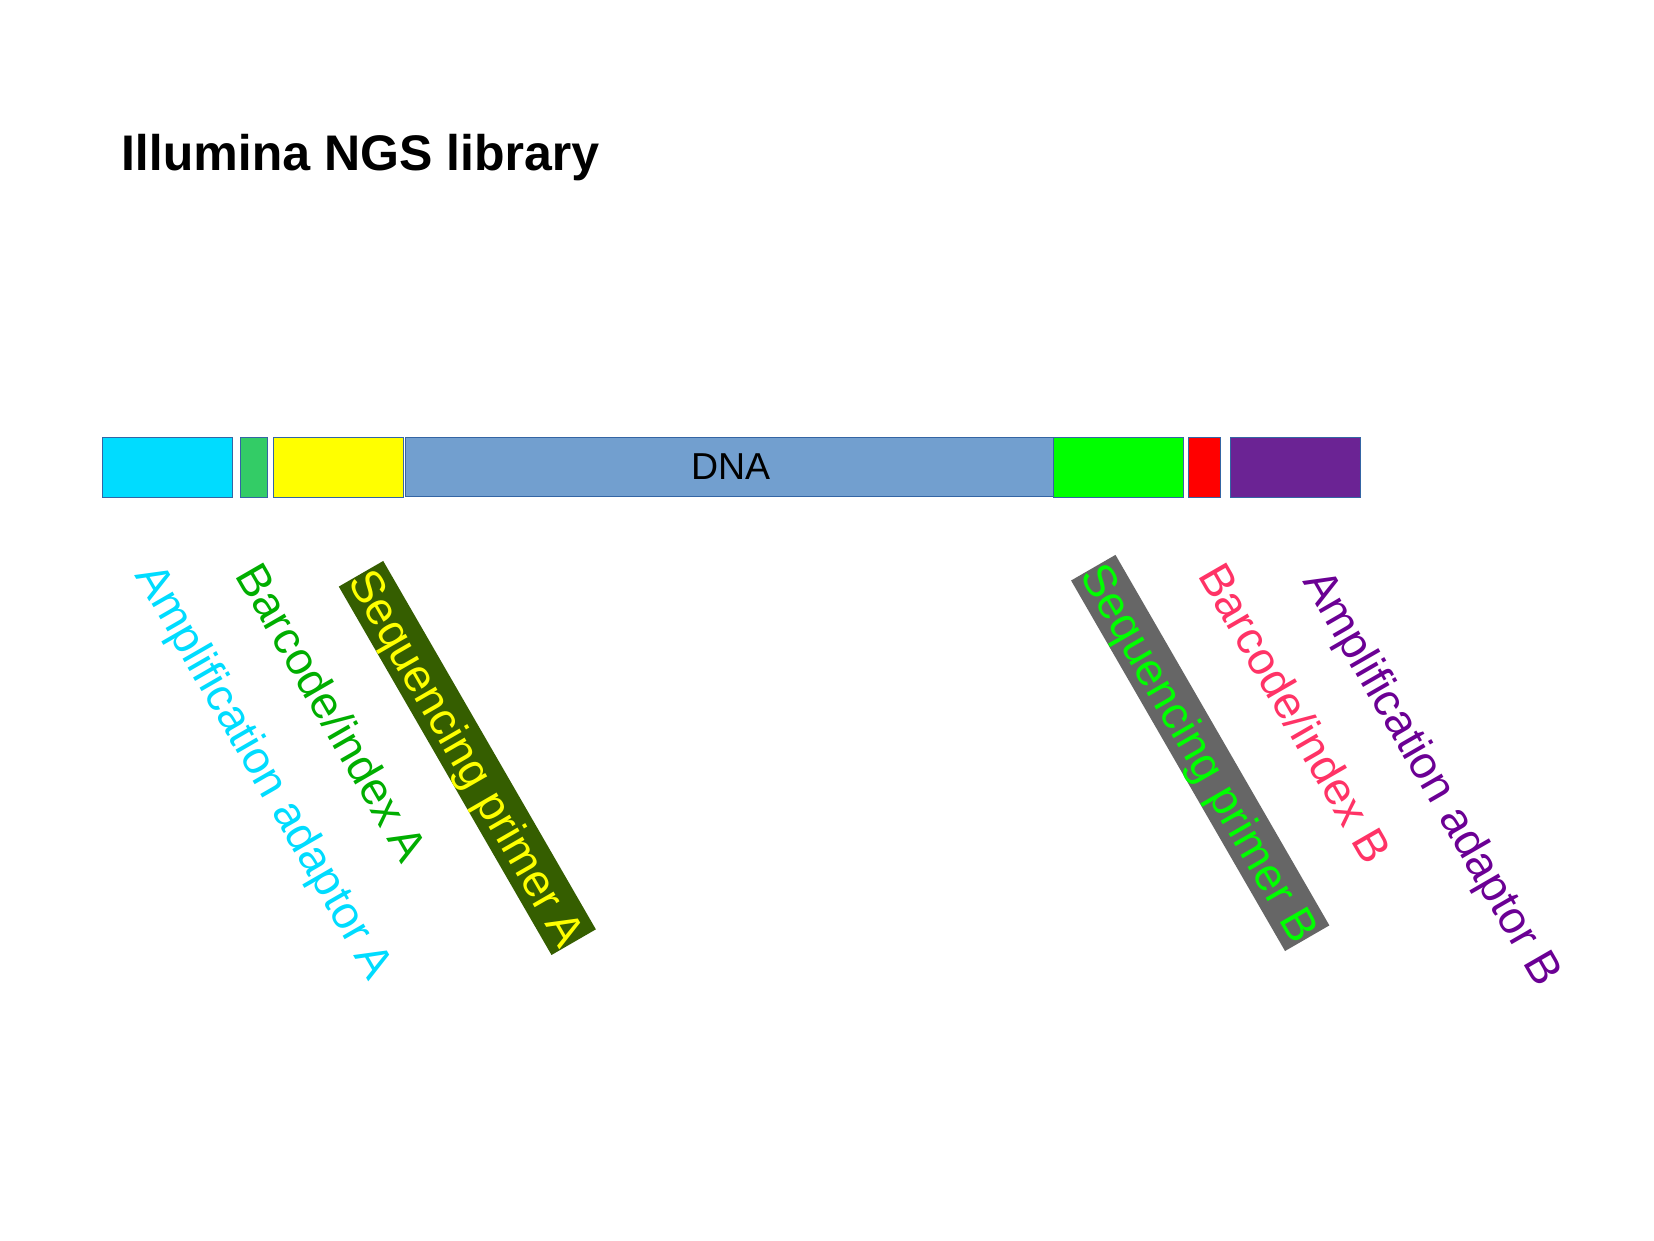

Illumina NGS library
DNA
Barcode/index A
Barcode/index B
Sequencing primer B
Sequencing primer A
Amplification adaptor A
Amplification adaptor B